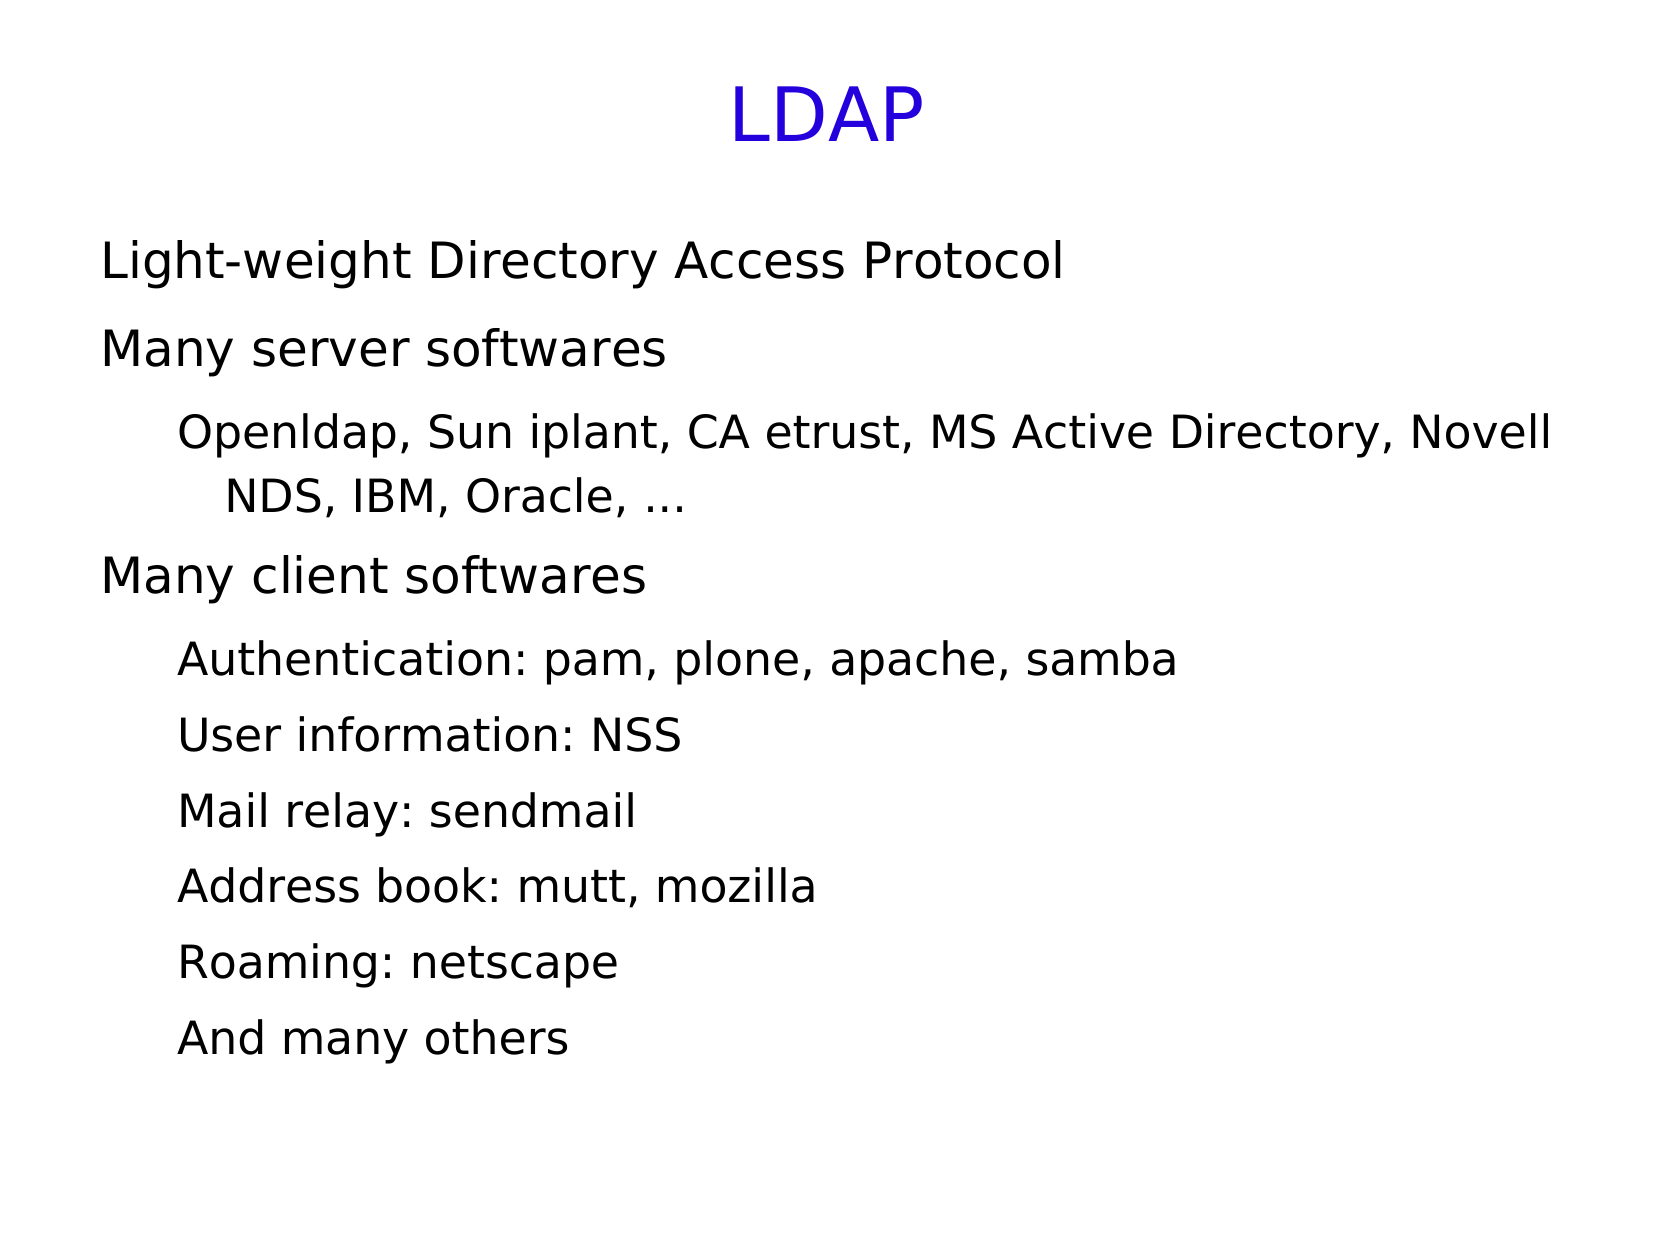

# LDAP
Light-weight Directory Access Protocol
Many server softwares
Openldap, Sun iplant, CA etrust, MS Active Directory, Novell NDS, IBM, Oracle, ...
Many client softwares
Authentication: pam, plone, apache, samba
User information: NSS
Mail relay: sendmail
Address book: mutt, mozilla
Roaming: netscape
And many others